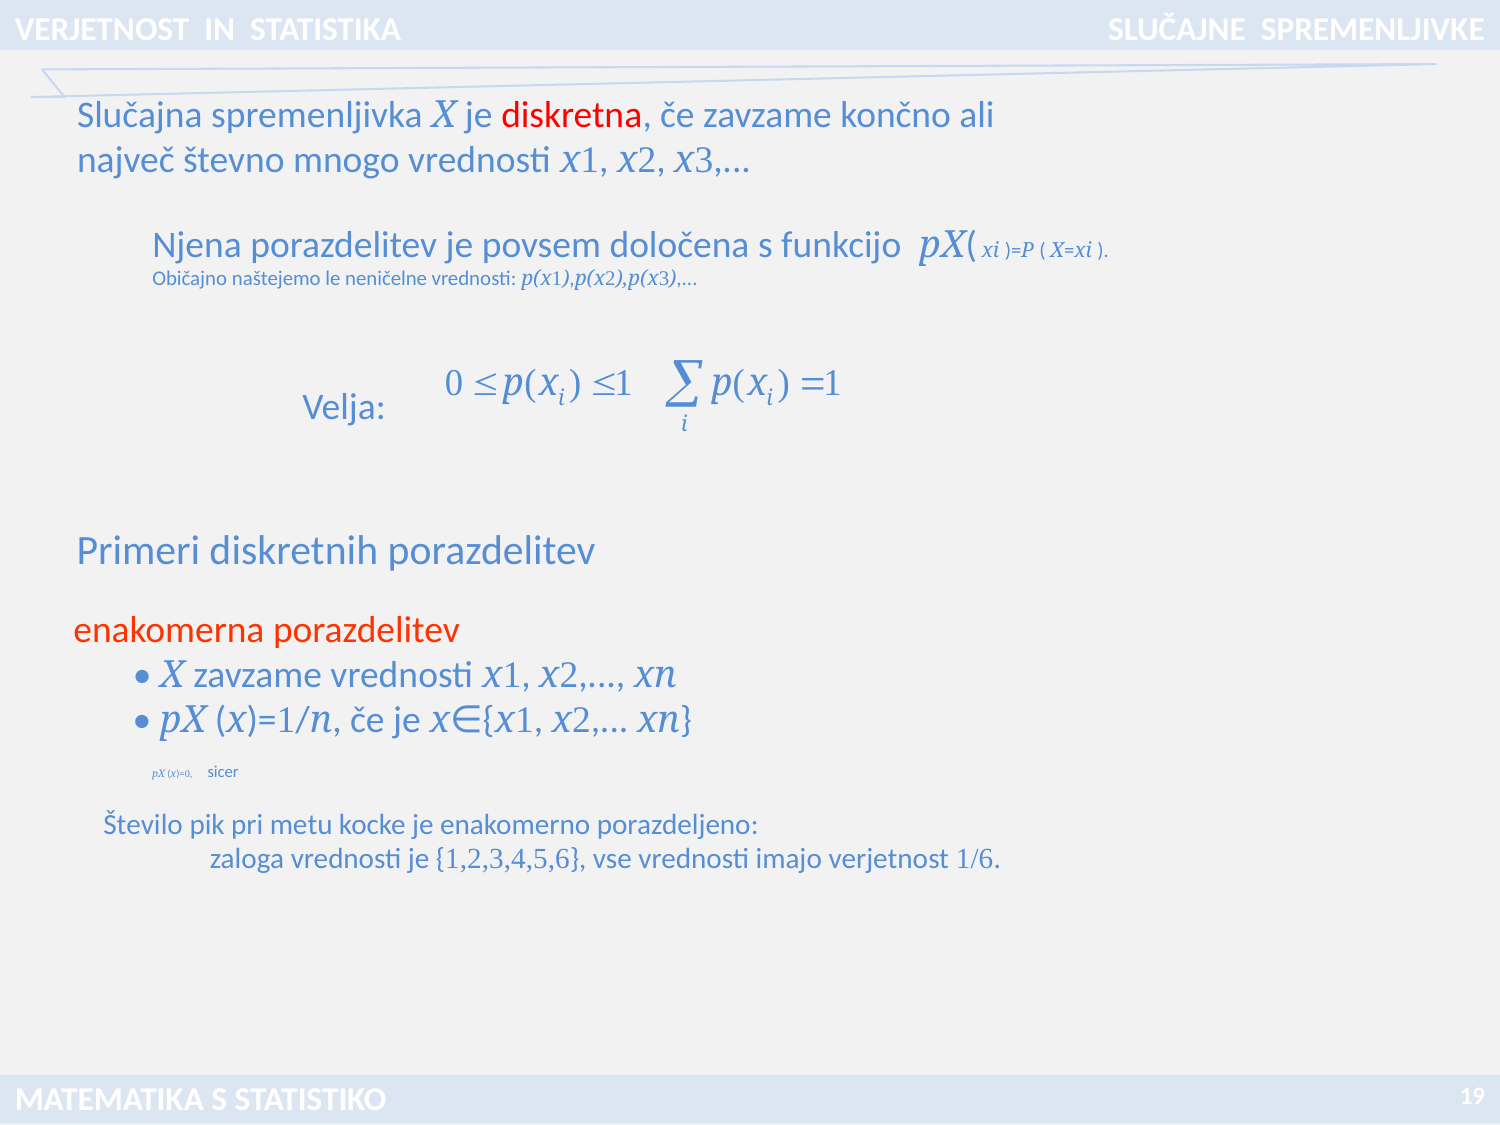

VERJETNOST IN STATISTIKA
SLUČAJNE SPREMENLJIVKE
Slučajna spremenljivka X je diskretna, če zavzame končno ali največ števno mnogo vrednosti x1, x2, x3,...
Njena porazdelitev je povsem določena s funkcijo pX( xi )=P ( X=xi ).
Običajno naštejemo le neničelne vrednosti: p(x1),p(x2),p(x3),...
Velja:
Primeri diskretnih porazdelitev
enakomerna porazdelitev
 • X zavzame vrednosti x1, x2,..., xn
 • pX (x)=1/n, če je x∈{x1, x2,... xn}
 pX (x)=0, sicer
 Število pik pri metu kocke je enakomerno porazdeljeno:
 zaloga vrednosti je {1,2,3,4,5,6}, vse vrednosti imajo verjetnost 1/6.
MATEMATIKA S STATISTIKO